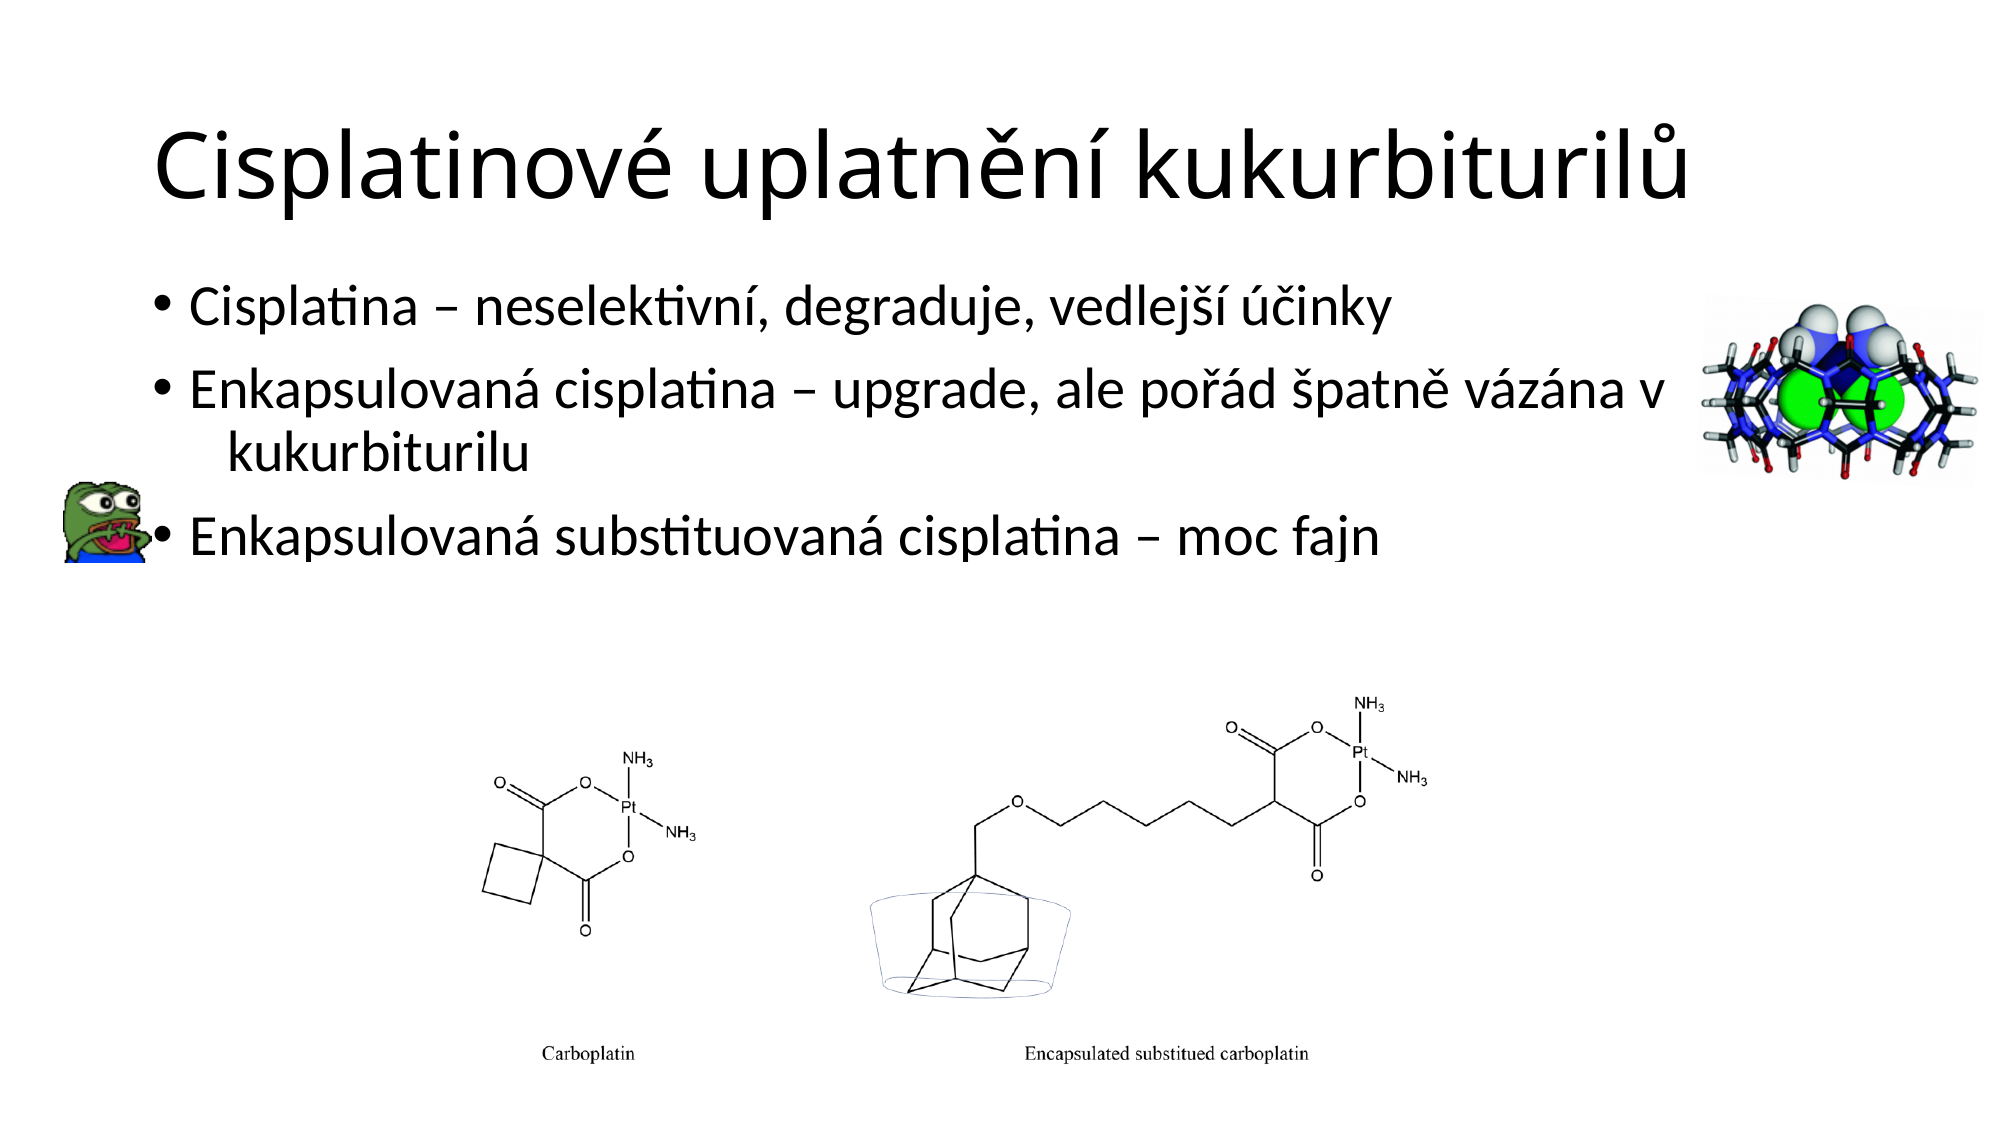

# Cisplatinové uplatnění kukurbiturilů
Cisplatina – neselektivní, degraduje, vedlejší účinky
Enkapsulovaná cisplatina – upgrade, ale pořád špatně vázána v kukurbiturilu
Enkapsulovaná substituovaná cisplatina – moc fajn